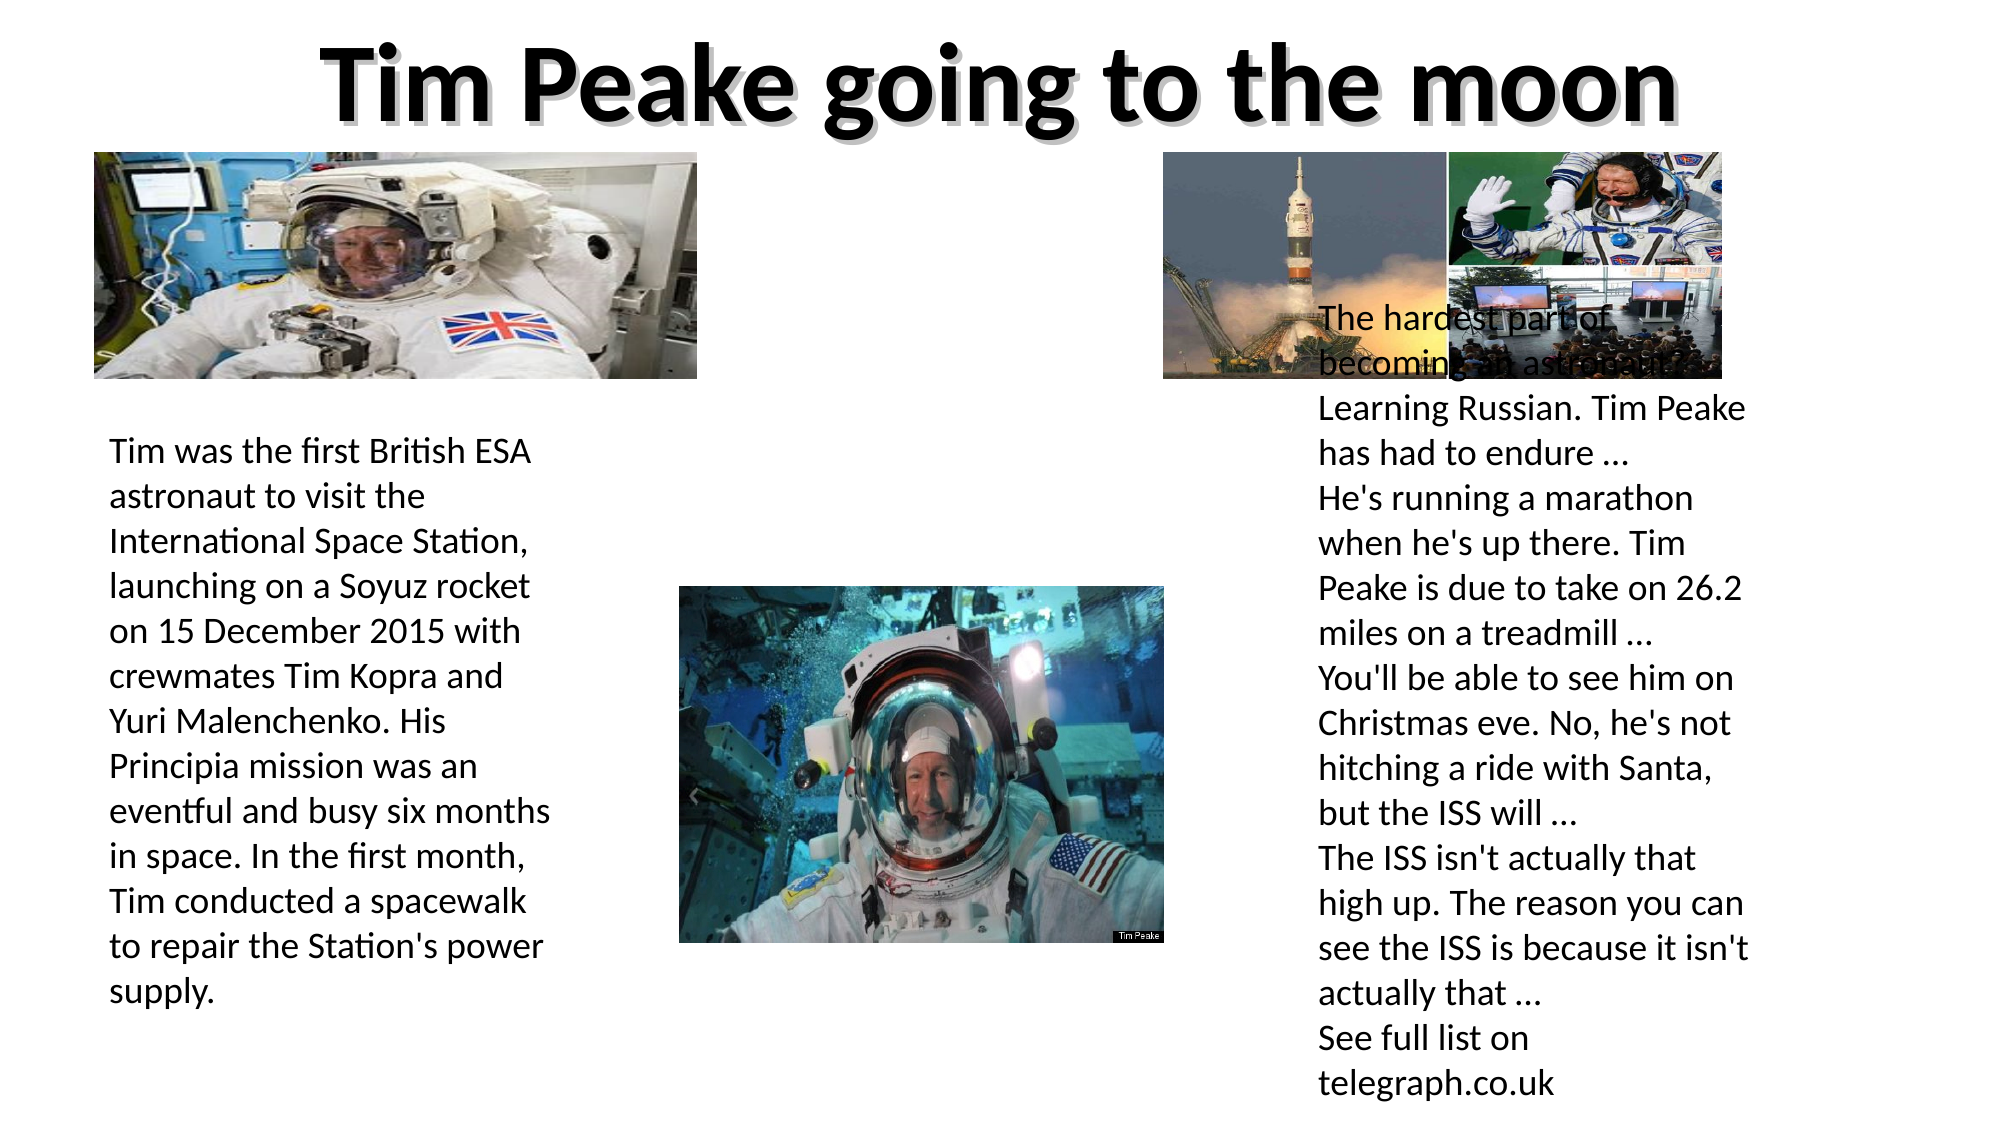

Tim Peake going to the moon
The hardest part of becoming an astronaut? Learning Russian. Tim Peake has had to endure …
He's running a marathon when he's up there. Tim Peake is due to take on 26.2 miles on a treadmill …
You'll be able to see him on Christmas eve. No, he's not hitching a ride with Santa, but the ISS will …
The ISS isn't actually that high up. The reason you can see the ISS is because it isn't actually that …
See full list on telegraph.co.uk
Tim was the first British ESA astronaut to visit the International Space Station, launching on a Soyuz rocket on 15 December 2015 with crewmates Tim Kopra and Yuri Malenchenko. His Principia mission was an eventful and busy six months in space. In the first month, Tim conducted a spacewalk to repair the Station's power supply.